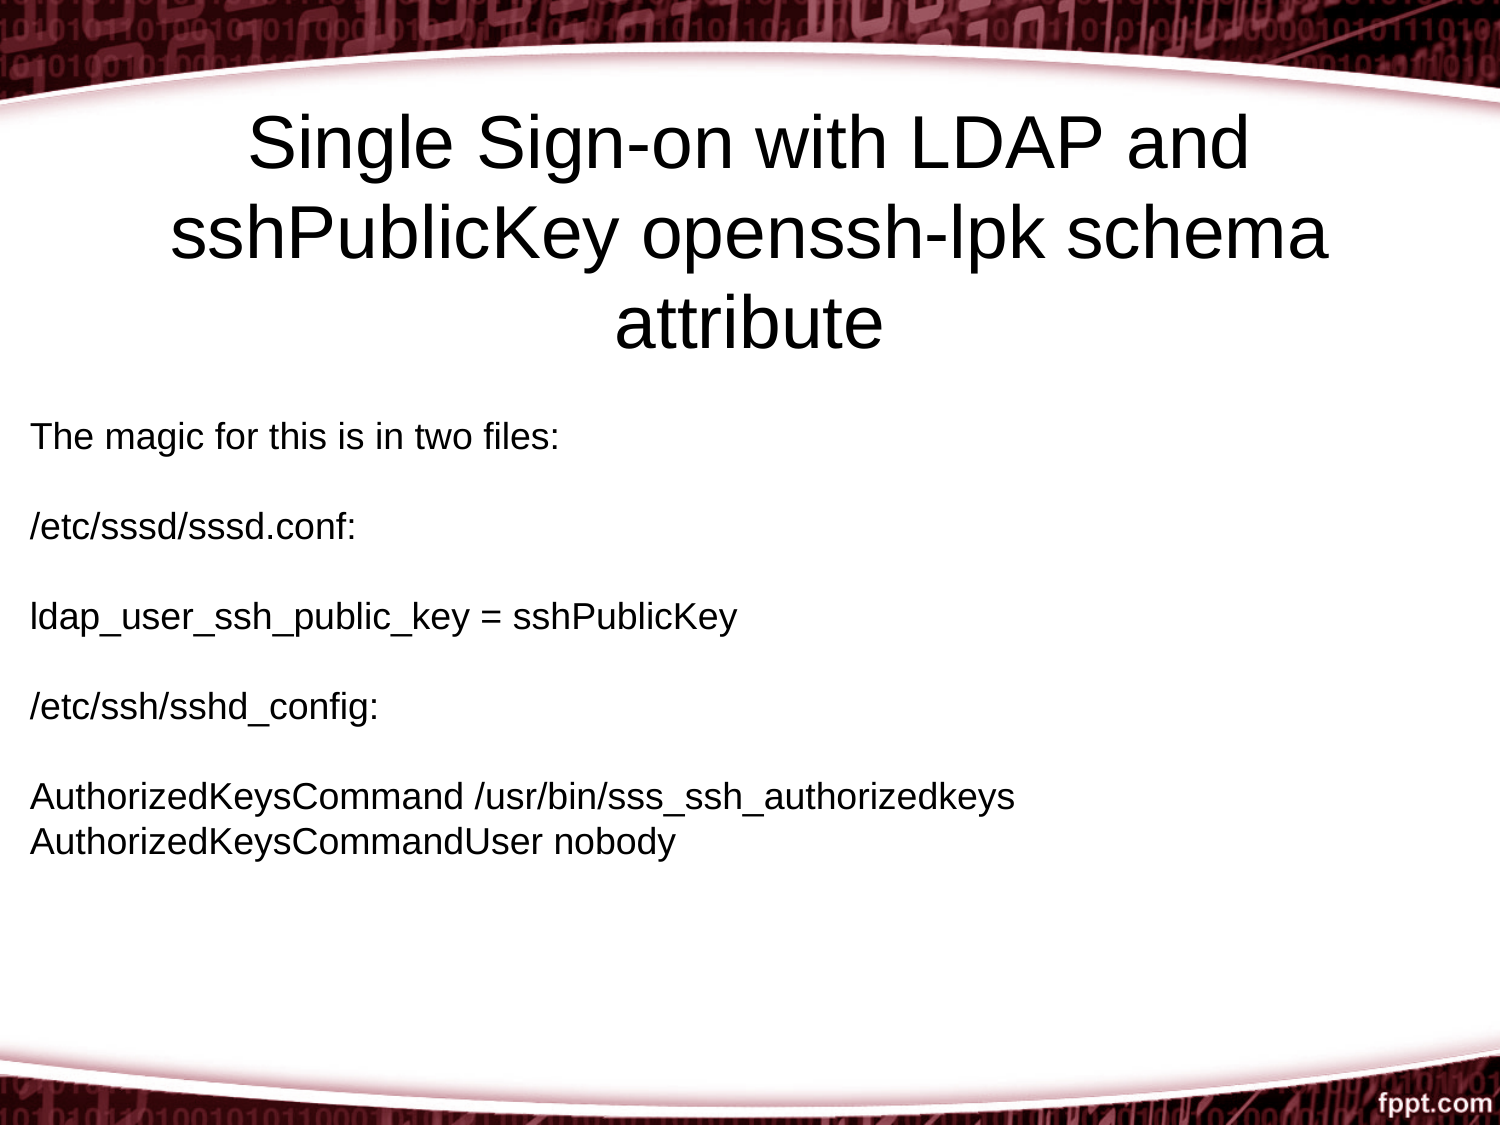

# Single Sign-on with LDAP and sshPublicKey openssh-lpk schema attribute
The magic for this is in two files:
/etc/sssd/sssd.conf:
ldap_user_ssh_public_key = sshPublicKey
/etc/ssh/sshd_config:
AuthorizedKeysCommand /usr/bin/sss_ssh_authorizedkeys
AuthorizedKeysCommandUser nobody